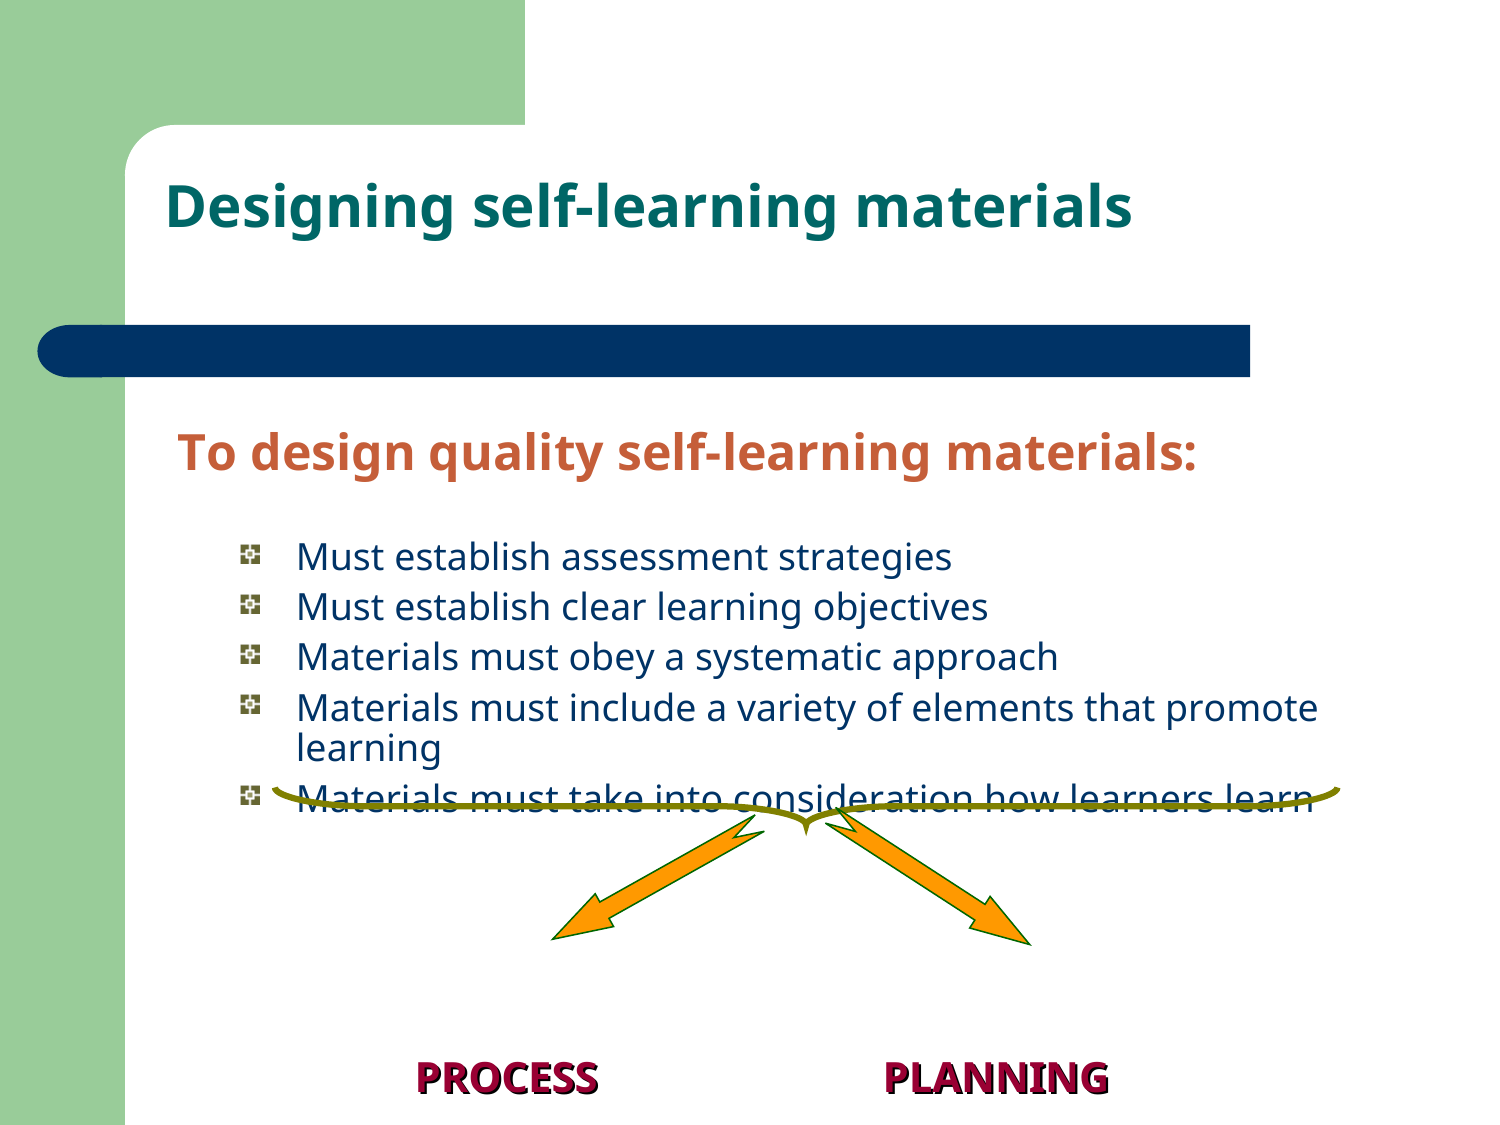

# Designing self-learning materials
To design quality self-learning materials:
Must establish assessment strategies
Must establish clear learning objectives
Materials must obey a systematic approach
Materials must include a variety of elements that promote learning
Materials must take into consideration how learners learn
 		 PROCESS	 	 PLANNING